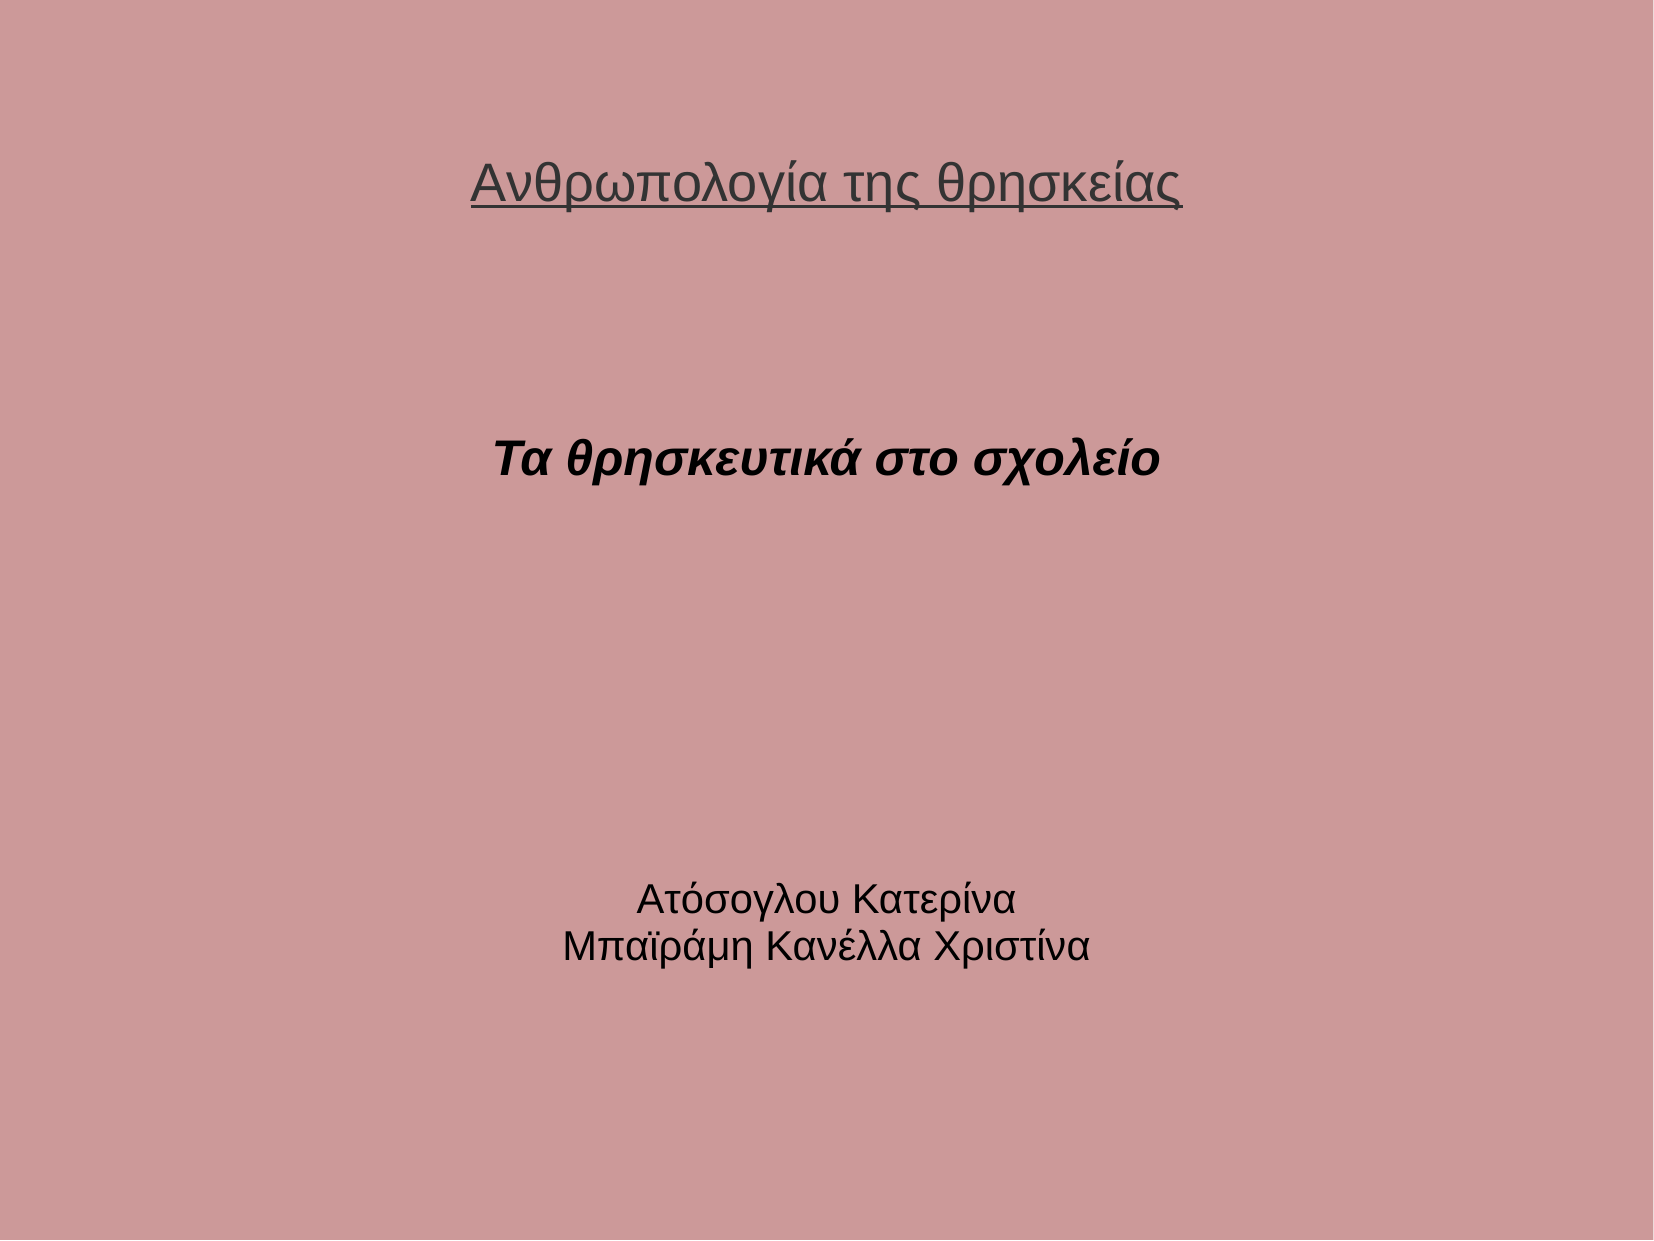

# Ανθρωπολογία της θρησκείας
Τα θρησκευτικά στο σχολείο
Ατόσογλου Κατερίνα
Μπαϊράμη Κανέλλα Χριστίνα